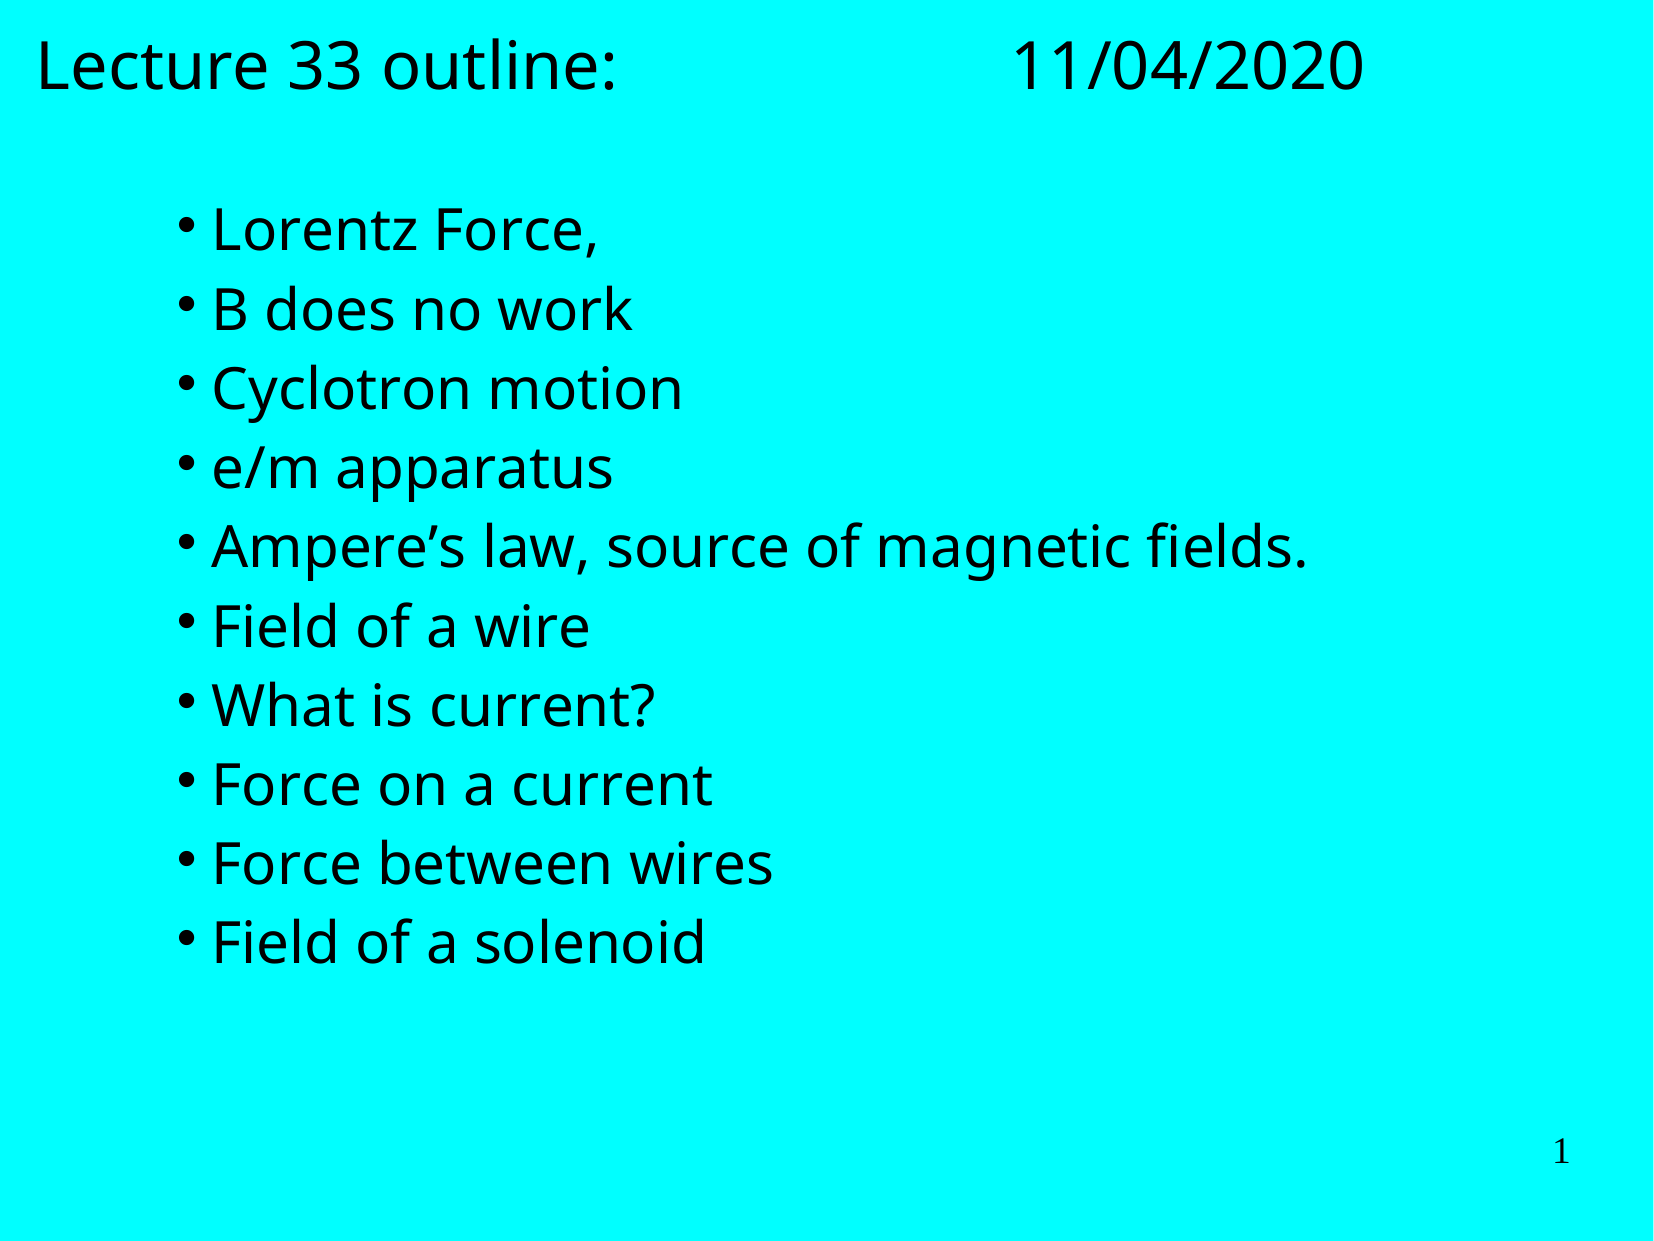

Lecture 33 outline:						11/04/2020
Lorentz Force,
B does no work
Cyclotron motion
e/m apparatus
Ampere’s law, source of magnetic fields.
Field of a wire
What is current?
Force on a current
Force between wires
Field of a solenoid
1